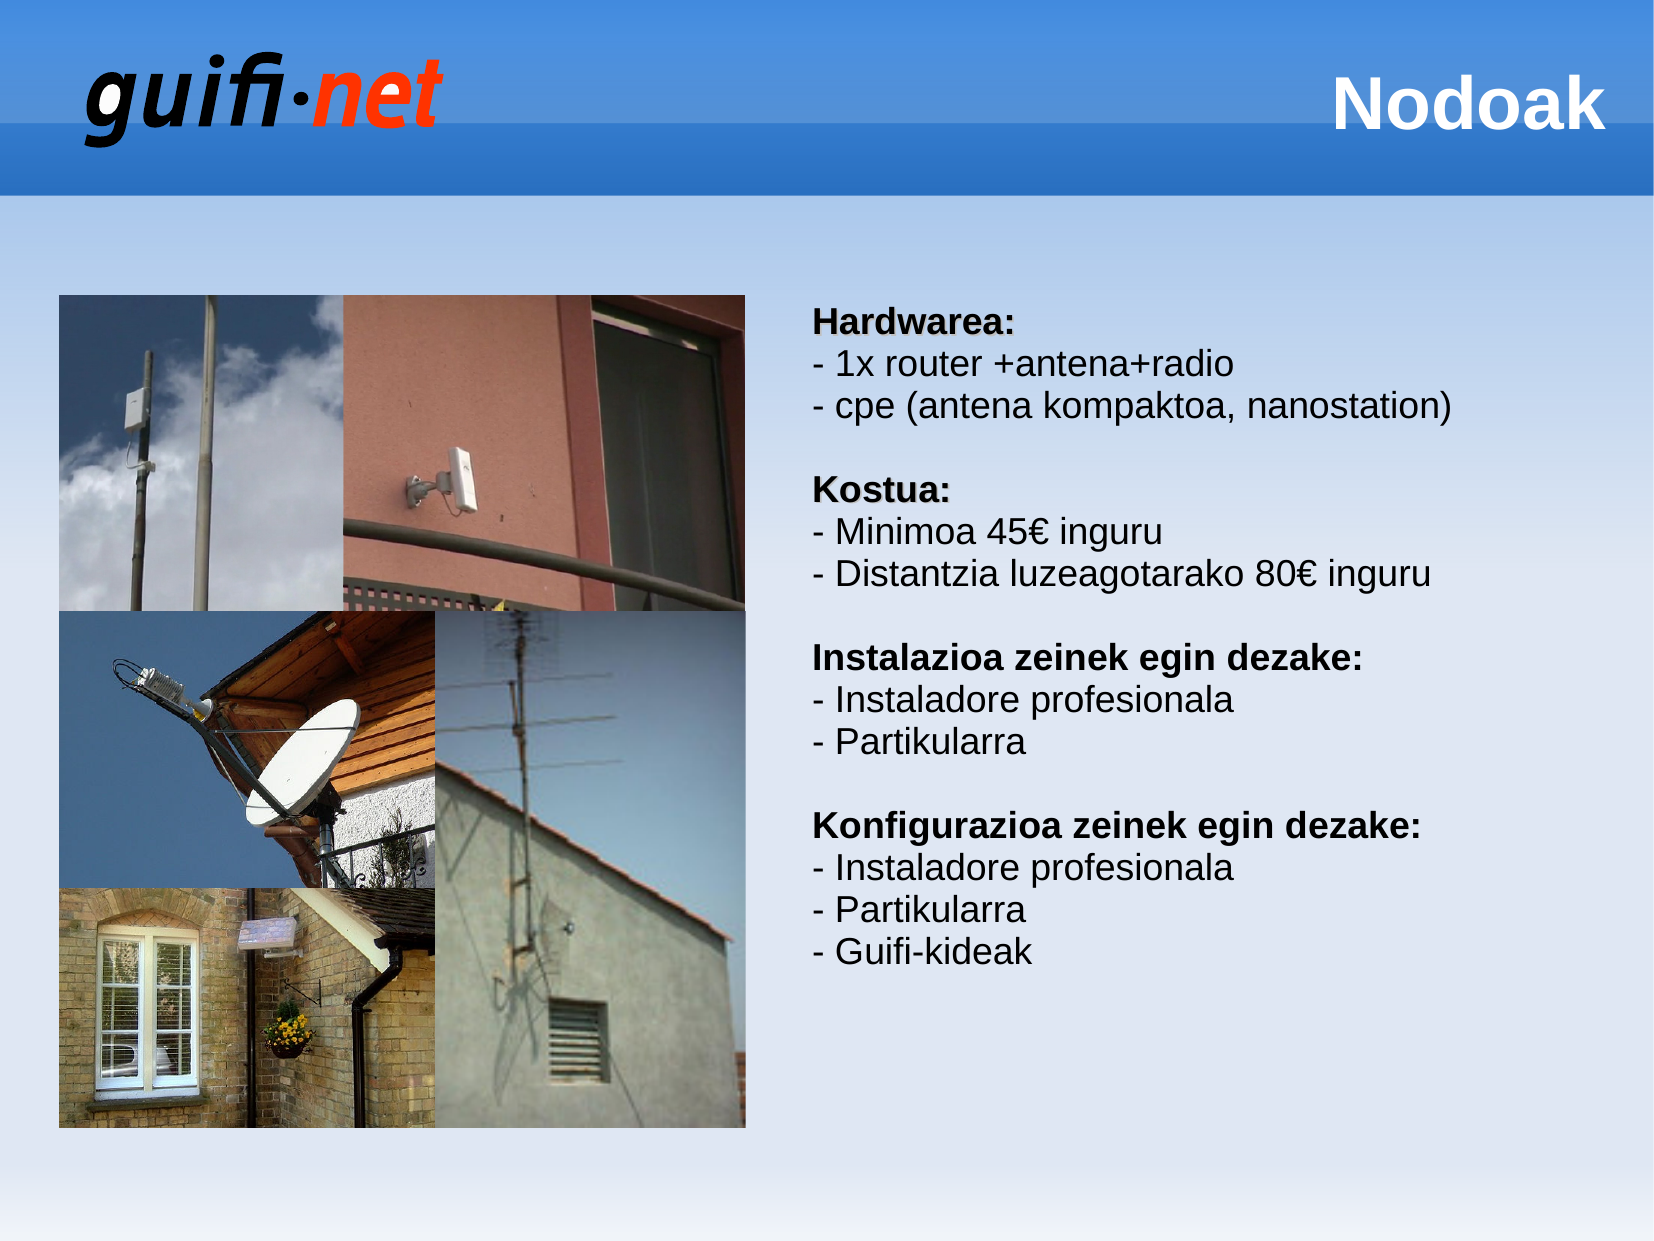

# Nodoak
Hardwarea:
- 1x router +antena+radio
- cpe (antena kompaktoa, nanostation)
Kostua:
- Minimoa 45€ inguru
- Distantzia luzeagotarako 80€ inguru
Instalazioa zeinek egin dezake:
- Instaladore profesionala
- Partikularra
Konfigurazioa zeinek egin dezake:
- Instaladore profesionala
- Partikularra
- Guifi-kideak